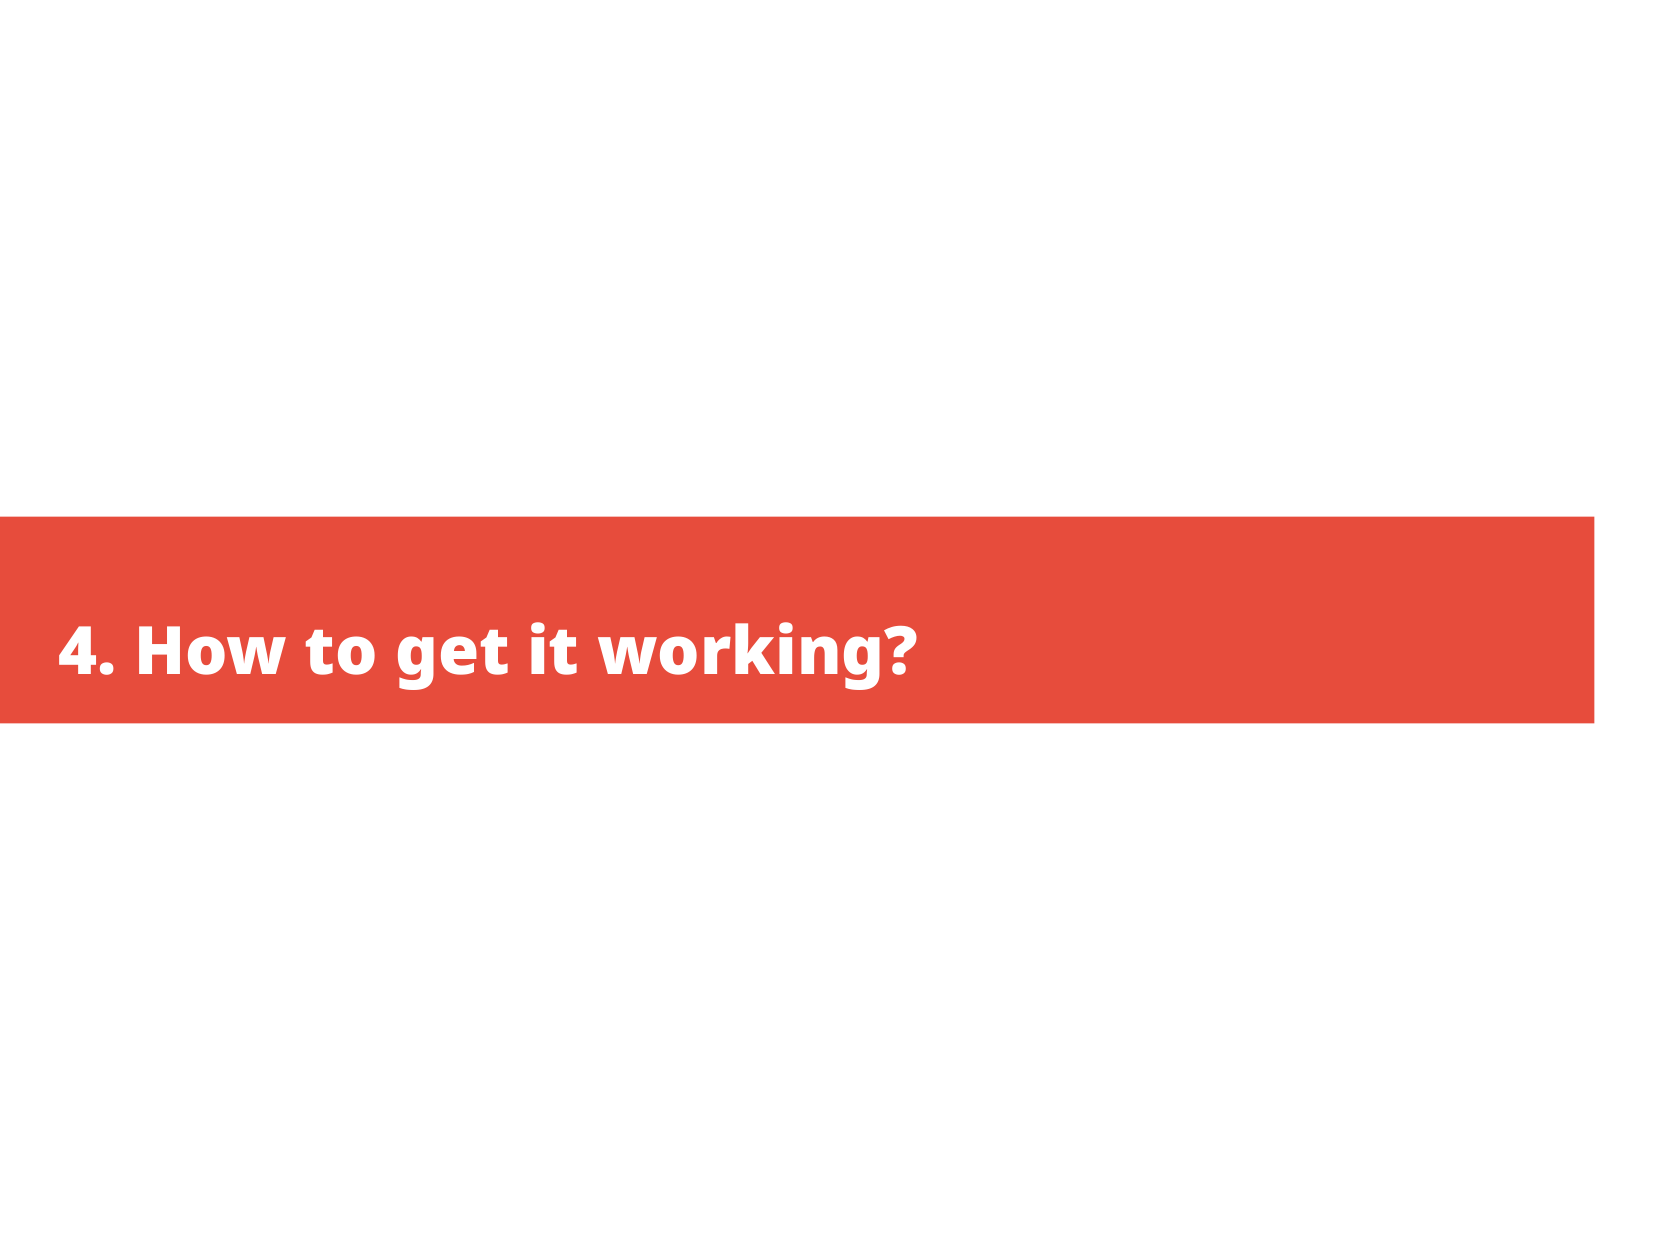

# 4. How to get it working?